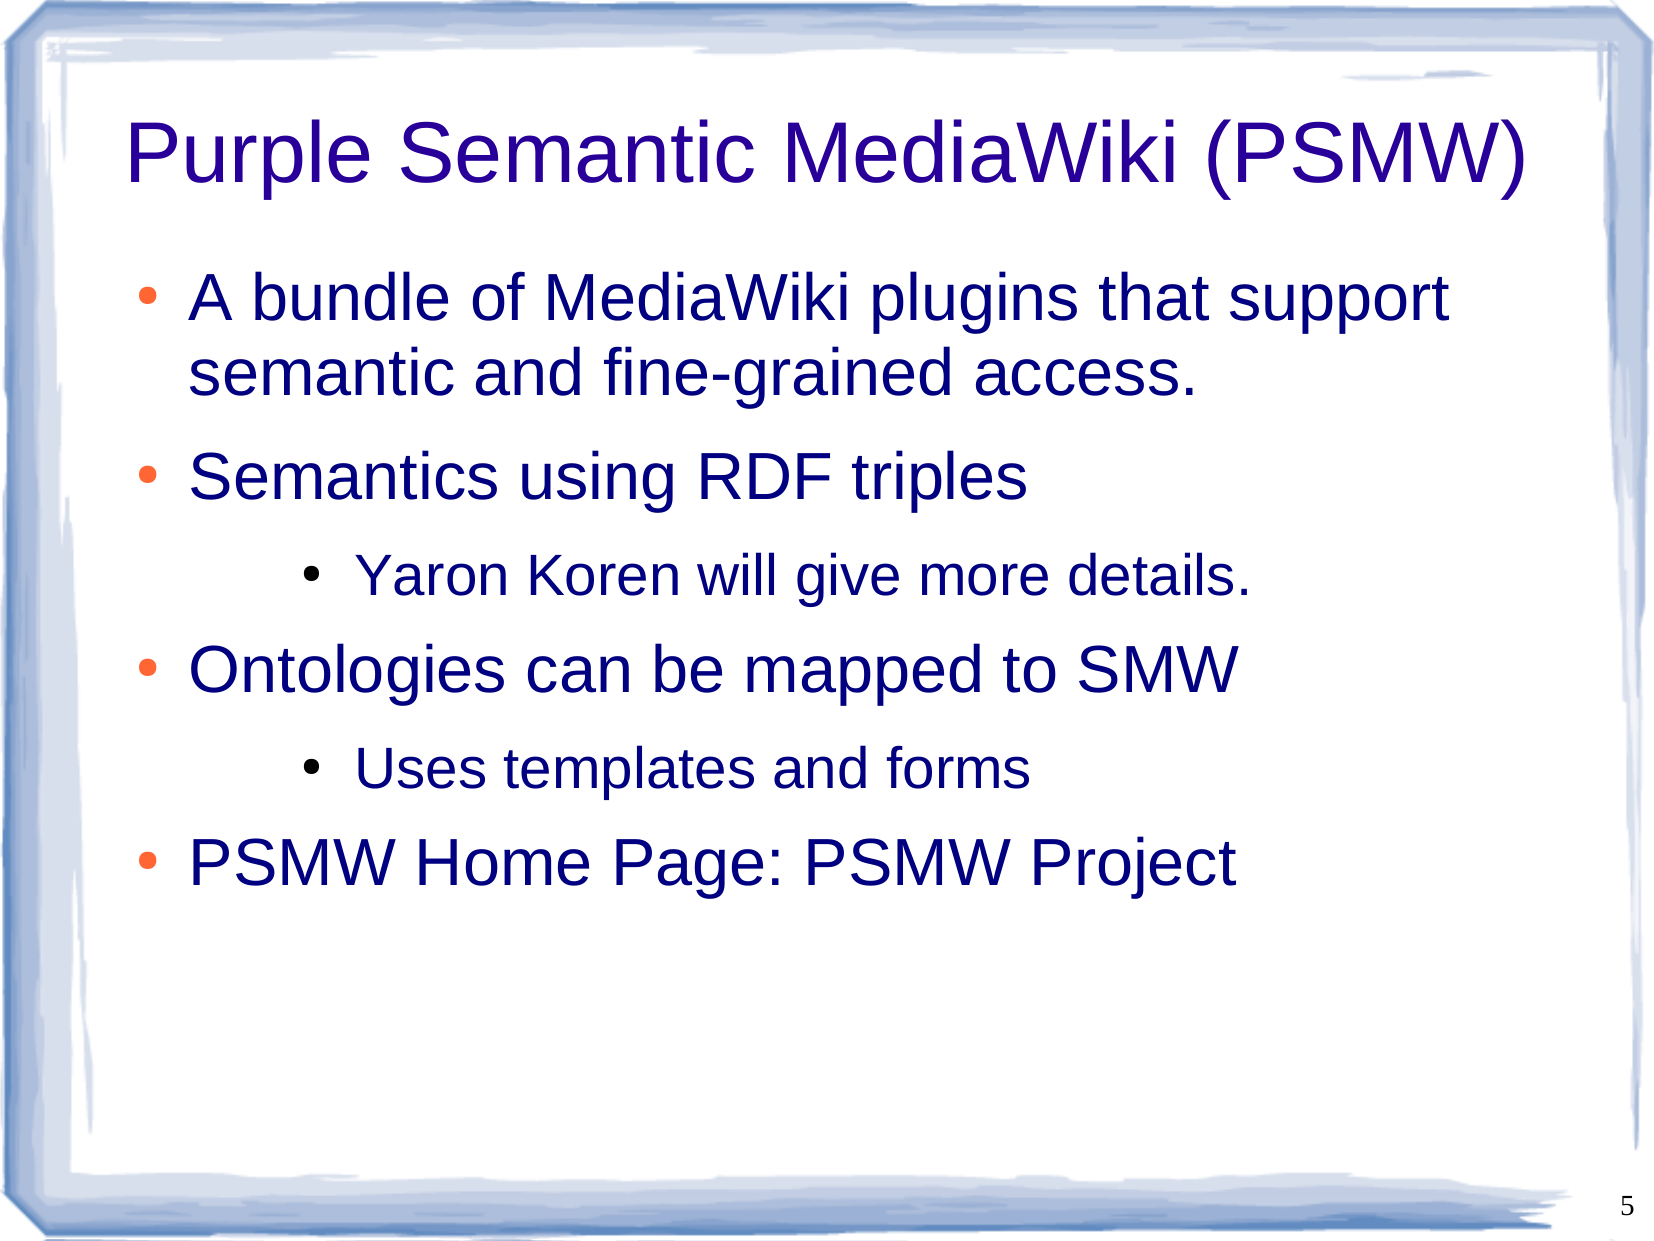

# Purple Semantic MediaWiki (PSMW)
A bundle of MediaWiki plugins that support semantic and fine-grained access.
Semantics using RDF triples
Yaron Koren will give more details.
Ontologies can be mapped to SMW
Uses templates and forms
PSMW Home Page: PSMW Project
5